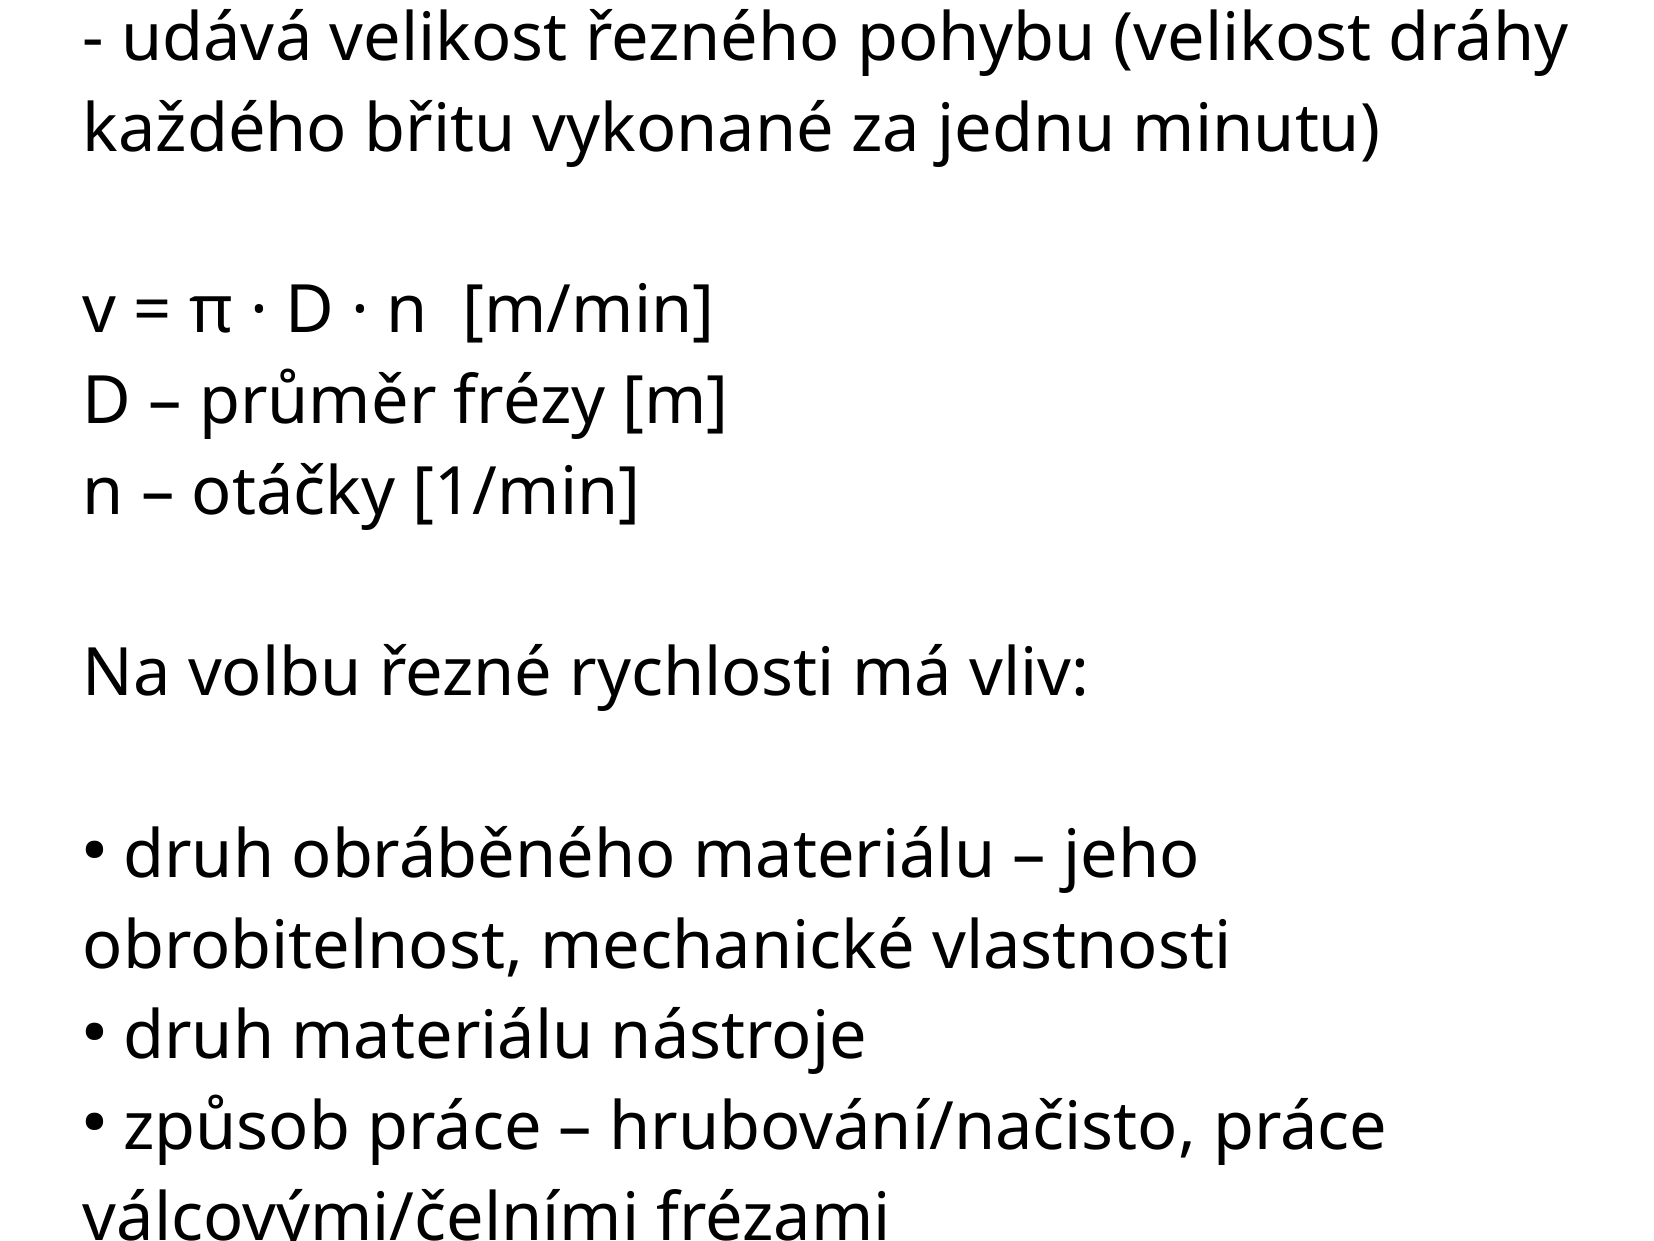

# Řezná rychlost – v
- udává velikost řezného pohybu (velikost dráhy každého břitu vykonané za jednu minutu)
v = π · D · n [m/min]
D – průměr frézy [m]
n – otáčky [1/min]
Na volbu řezné rychlosti má vliv:
 druh obráběného materiálu – jeho obrobitelnost, mechanické vlastnosti
 druh materiálu nástroje
 způsob práce – hrubování/načisto, práce válcovými/čelními frézami